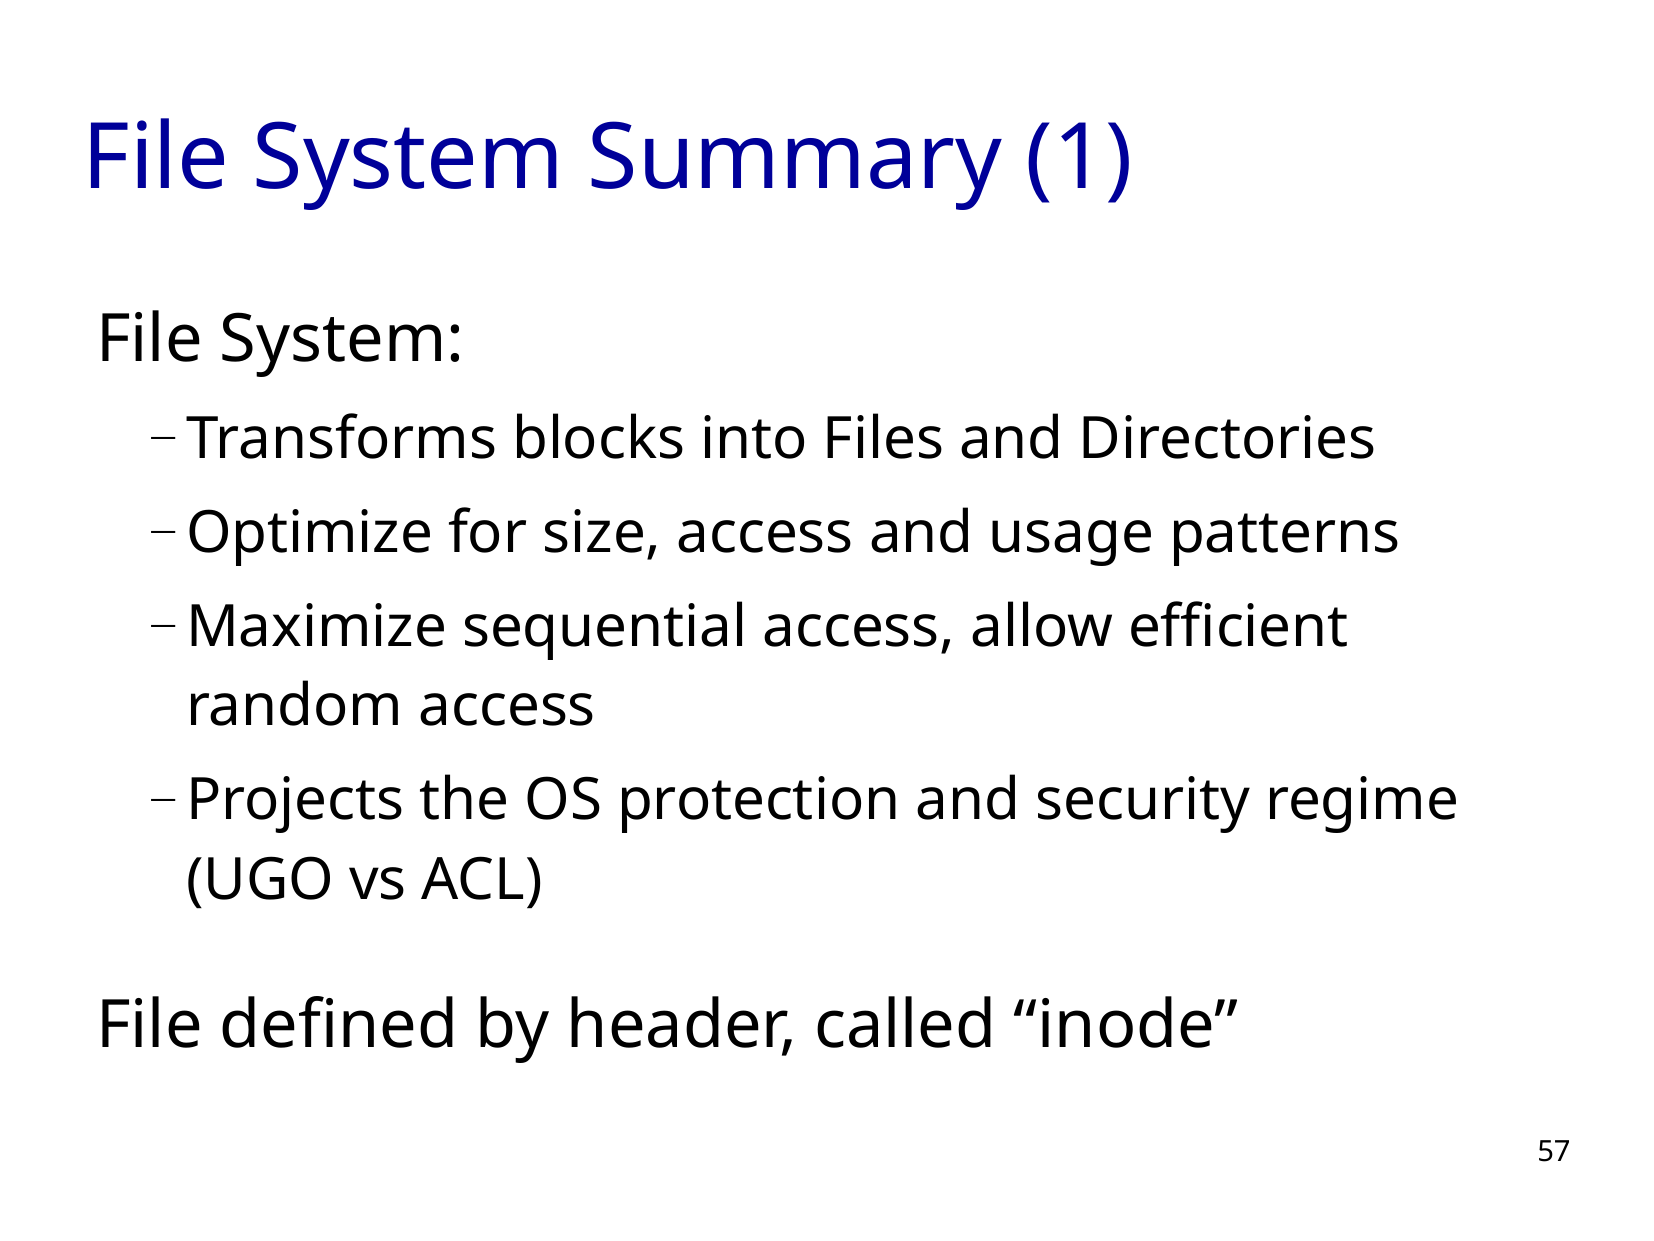

# File System Summary (1)
File System:
Transforms blocks into Files and Directories
Optimize for size, access and usage patterns
Maximize sequential access, allow efficient random access
Projects the OS protection and security regime (UGO vs ACL)
File defined by header, called “inode”
57